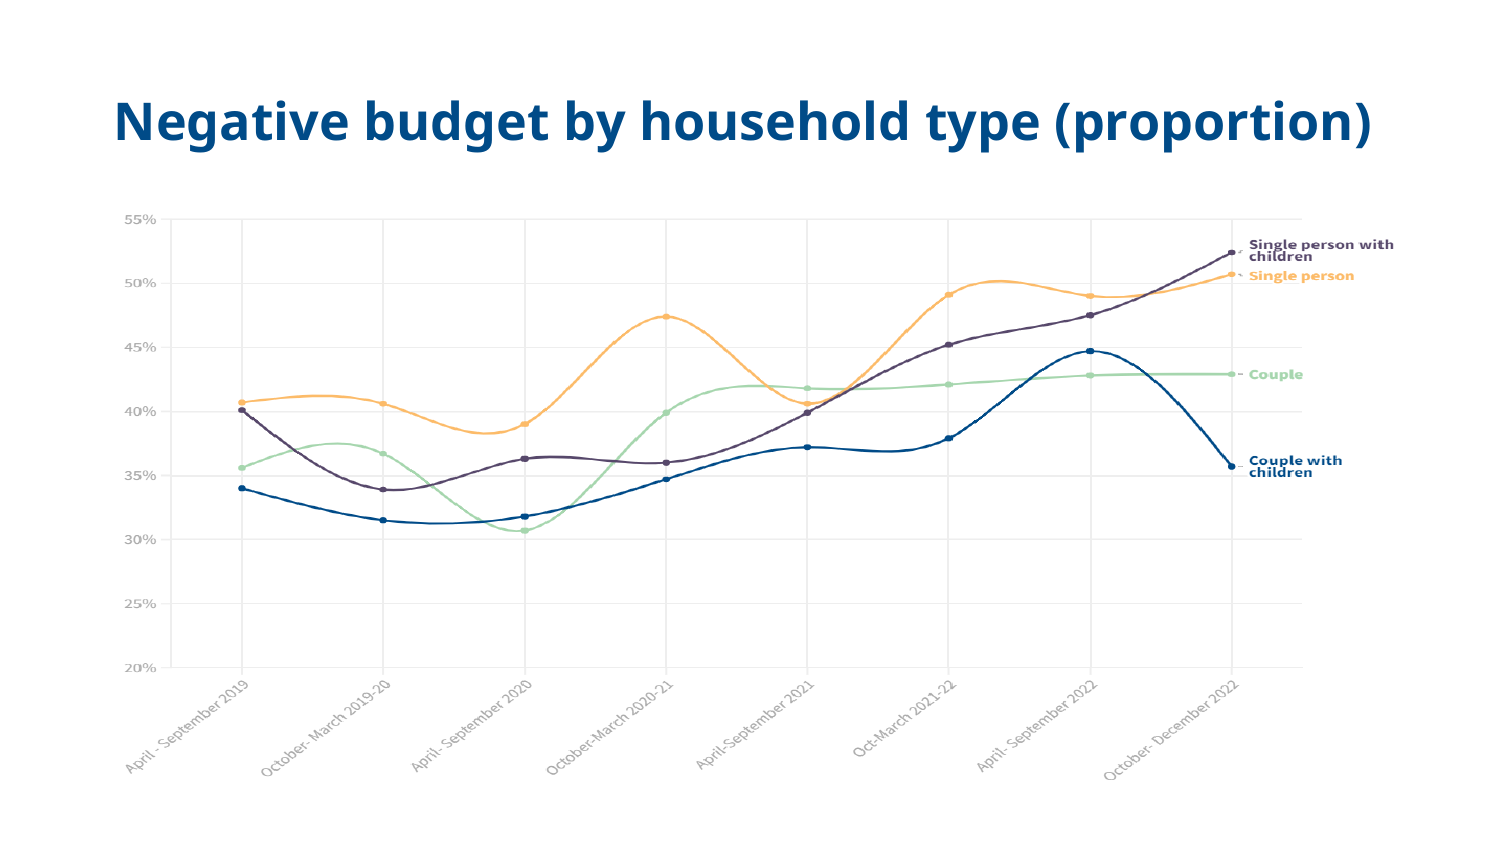

# Negative budget by household type (proportion)